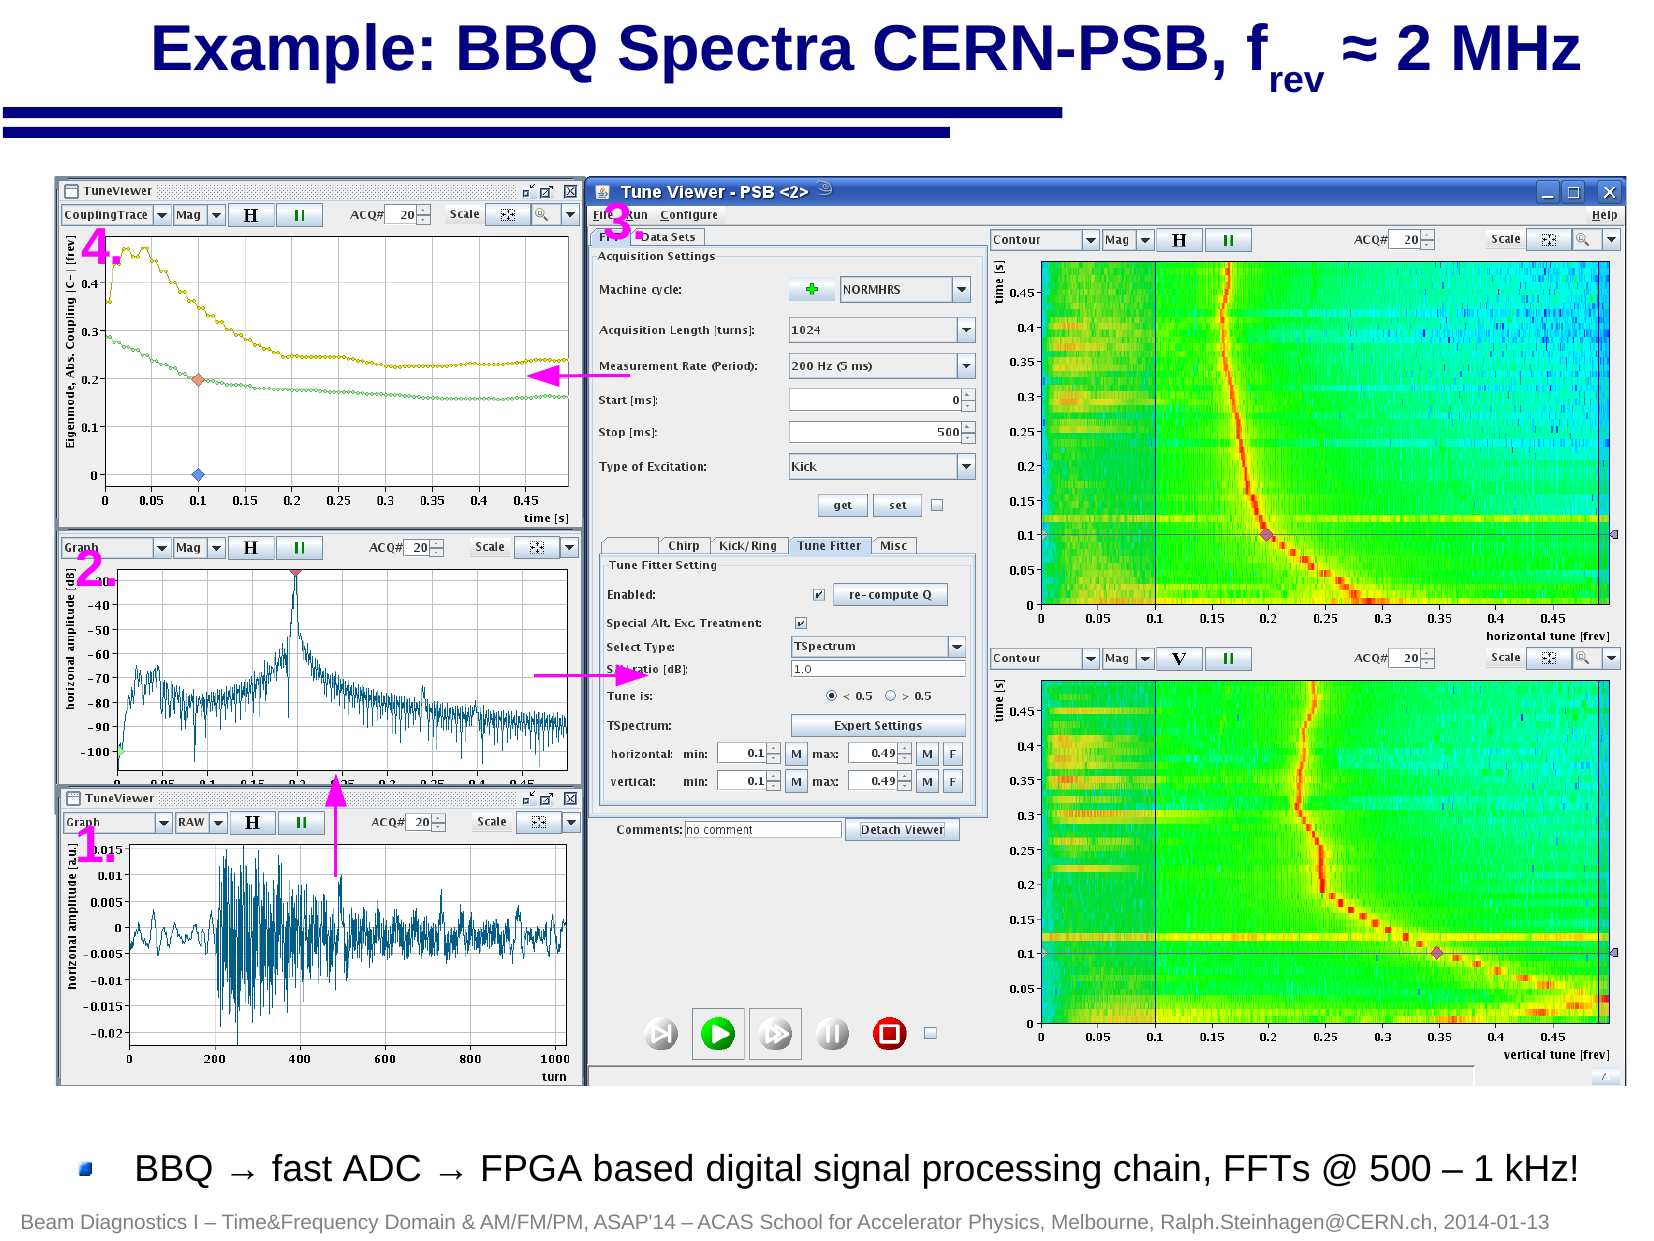

# Example: BBQ Spectra CERN-PSB, frev ≈ 2 MHz
3.
4.
2.
1.
BBQ → fast ADC → FPGA based digital signal processing chain, FFTs @ 500 – 1 kHz!